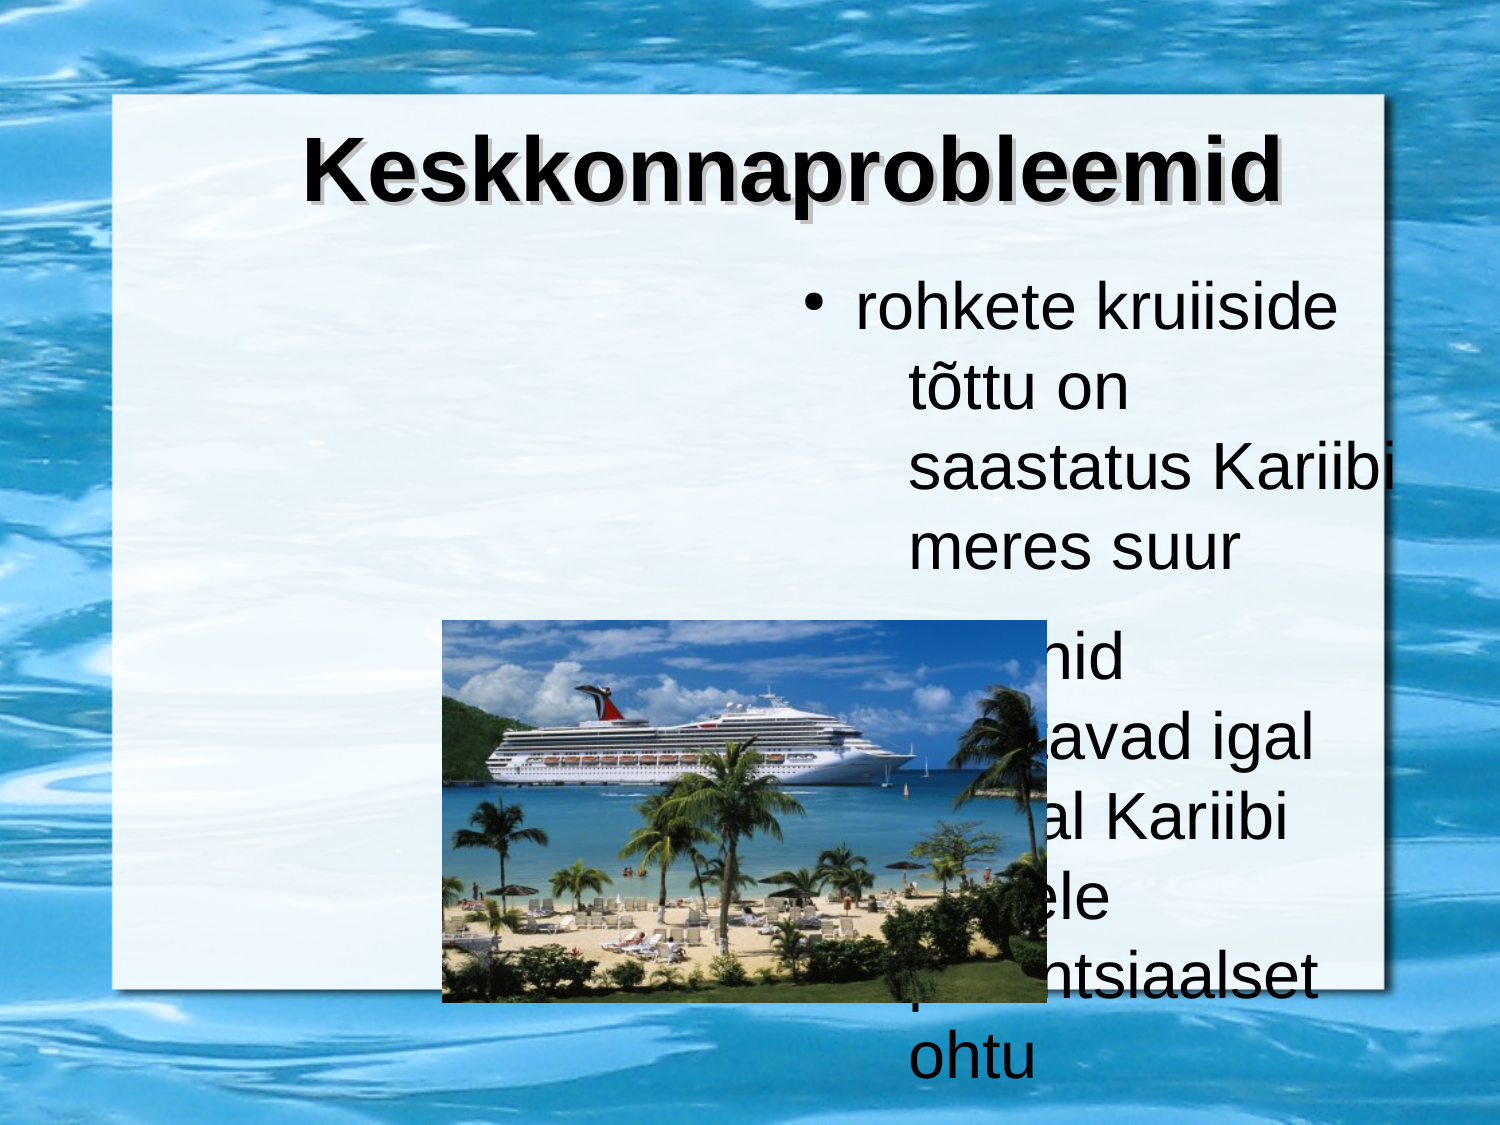

# Keskkonnaprobleemid
rohkete kruiiside tõttu on saastatus Kariibi meres suur
Orkaanid kujutavad igal aastal Kariibi merele potentsiaalset ohtu